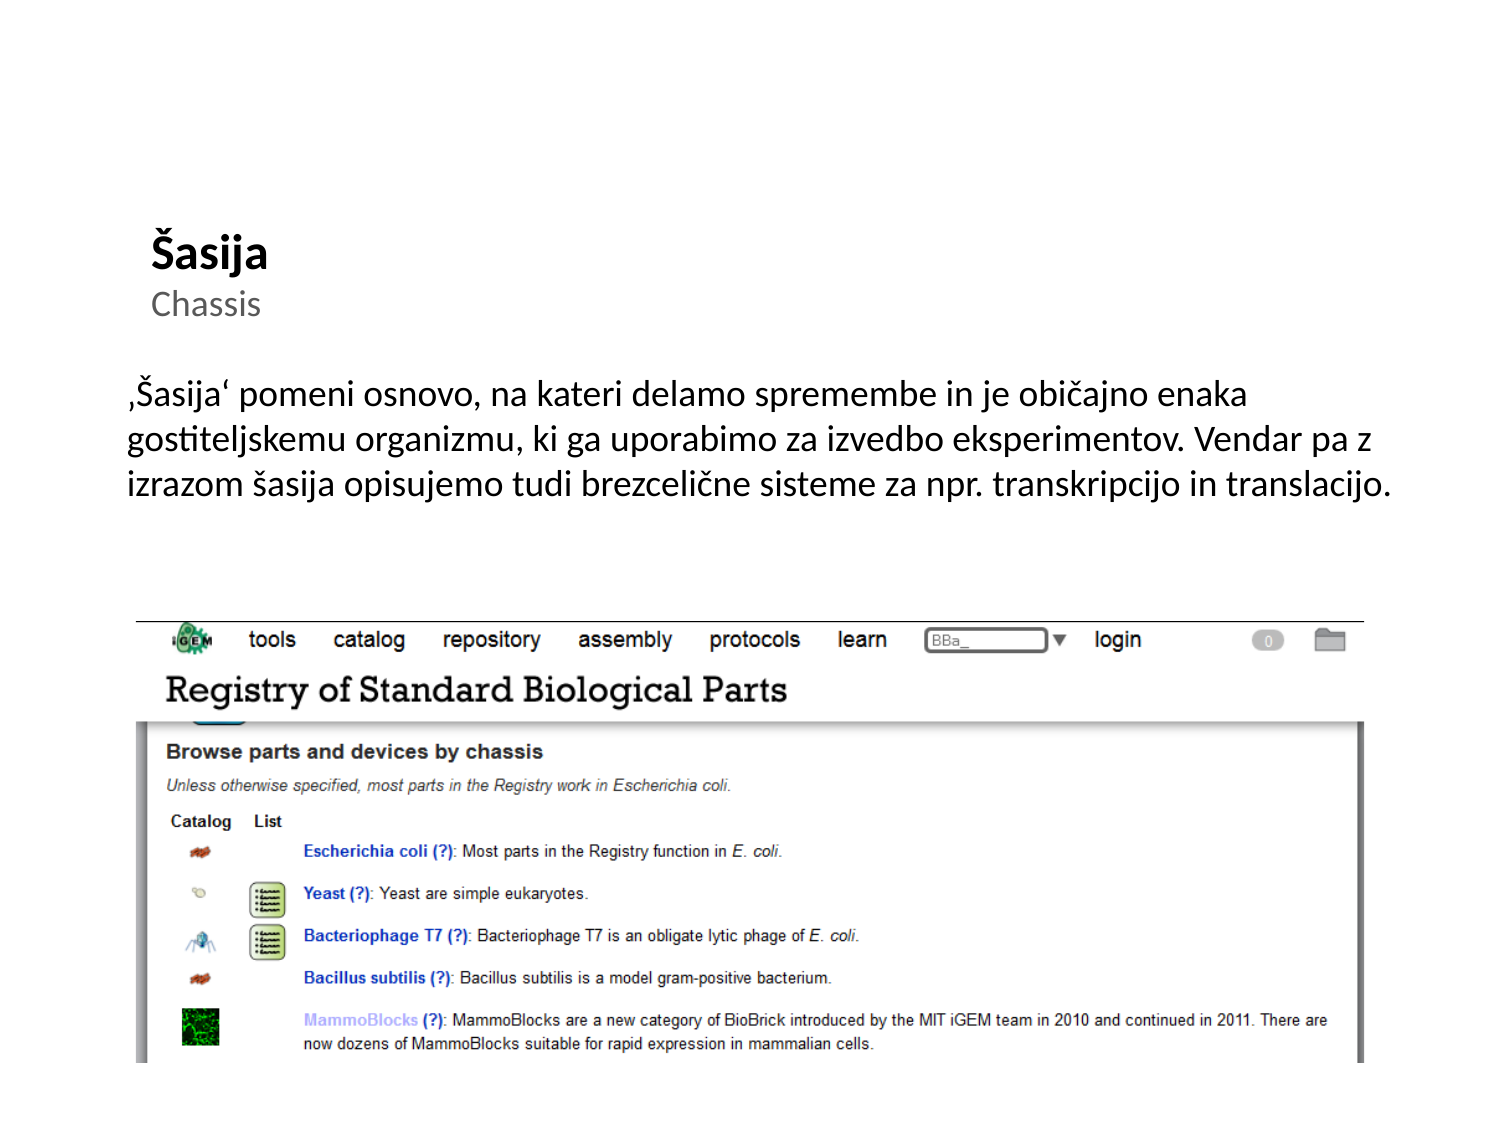

Šasija
Chassis
‚Šasija‘ pomeni osnovo, na kateri delamo spremembe in je običajno enaka
gostiteljskemu organizmu, ki ga uporabimo za izvedbo eksperimentov. Vendar pa z izrazom šasija opisujemo tudi brezcelične sisteme za npr. transkripcijo in translacijo.